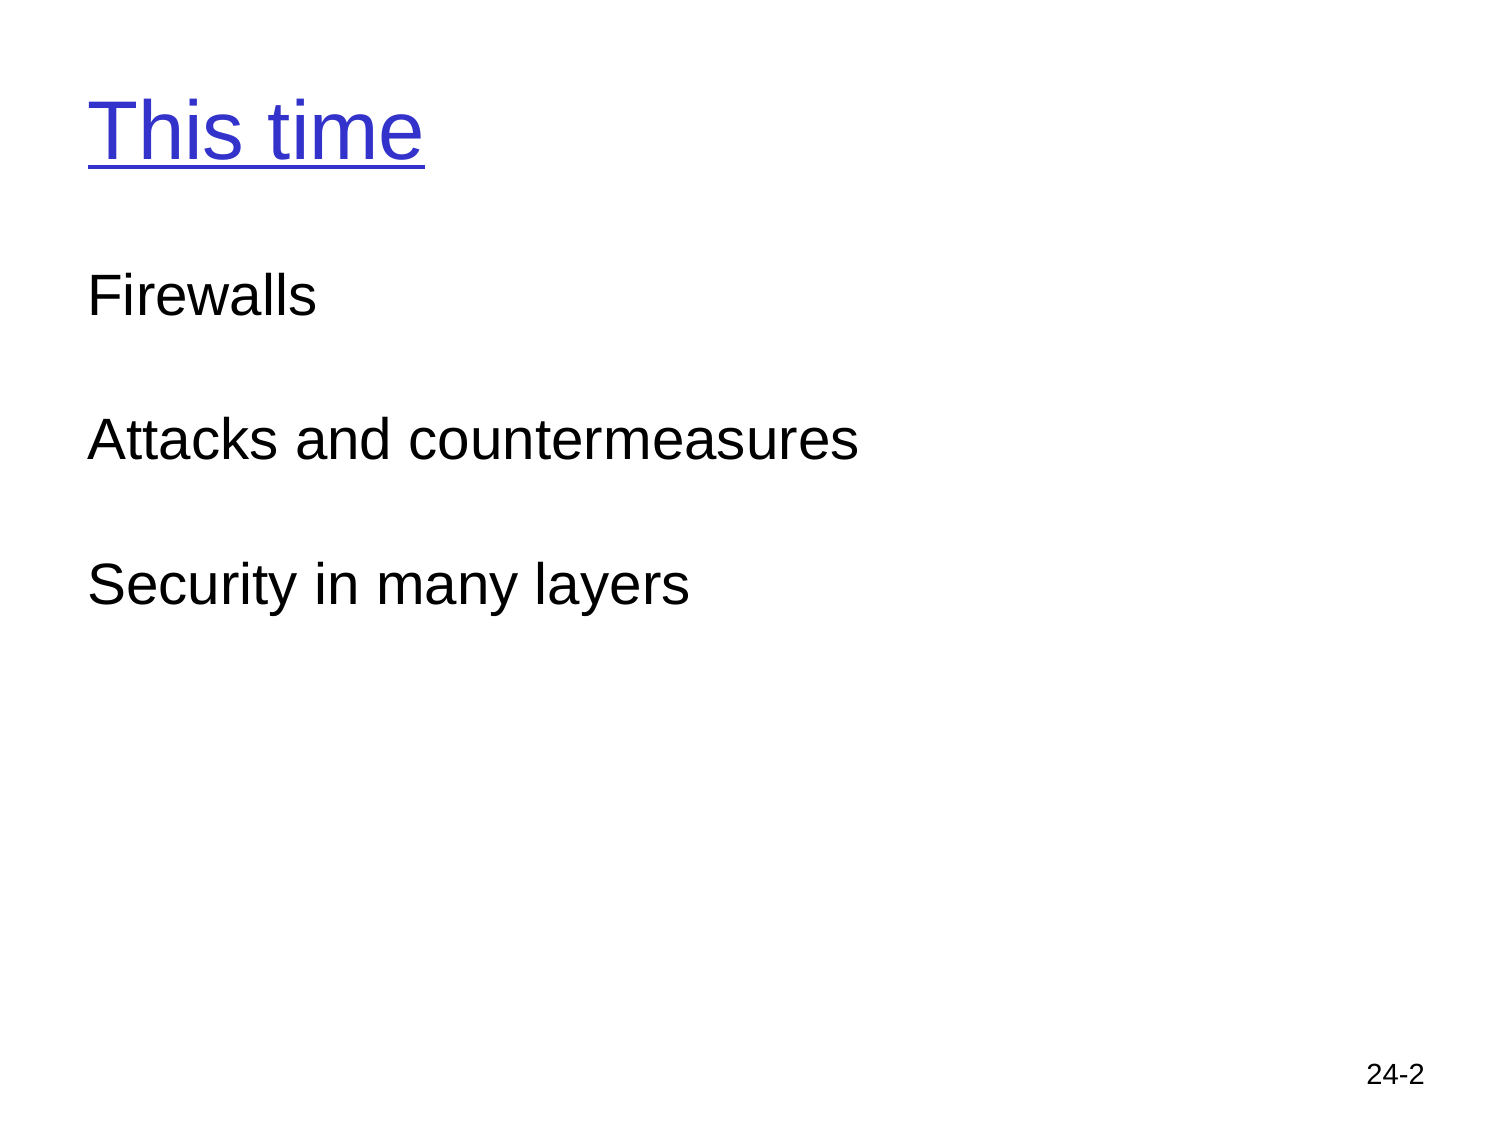

# This time
Firewalls
Attacks and countermeasures
Security in many layers
2